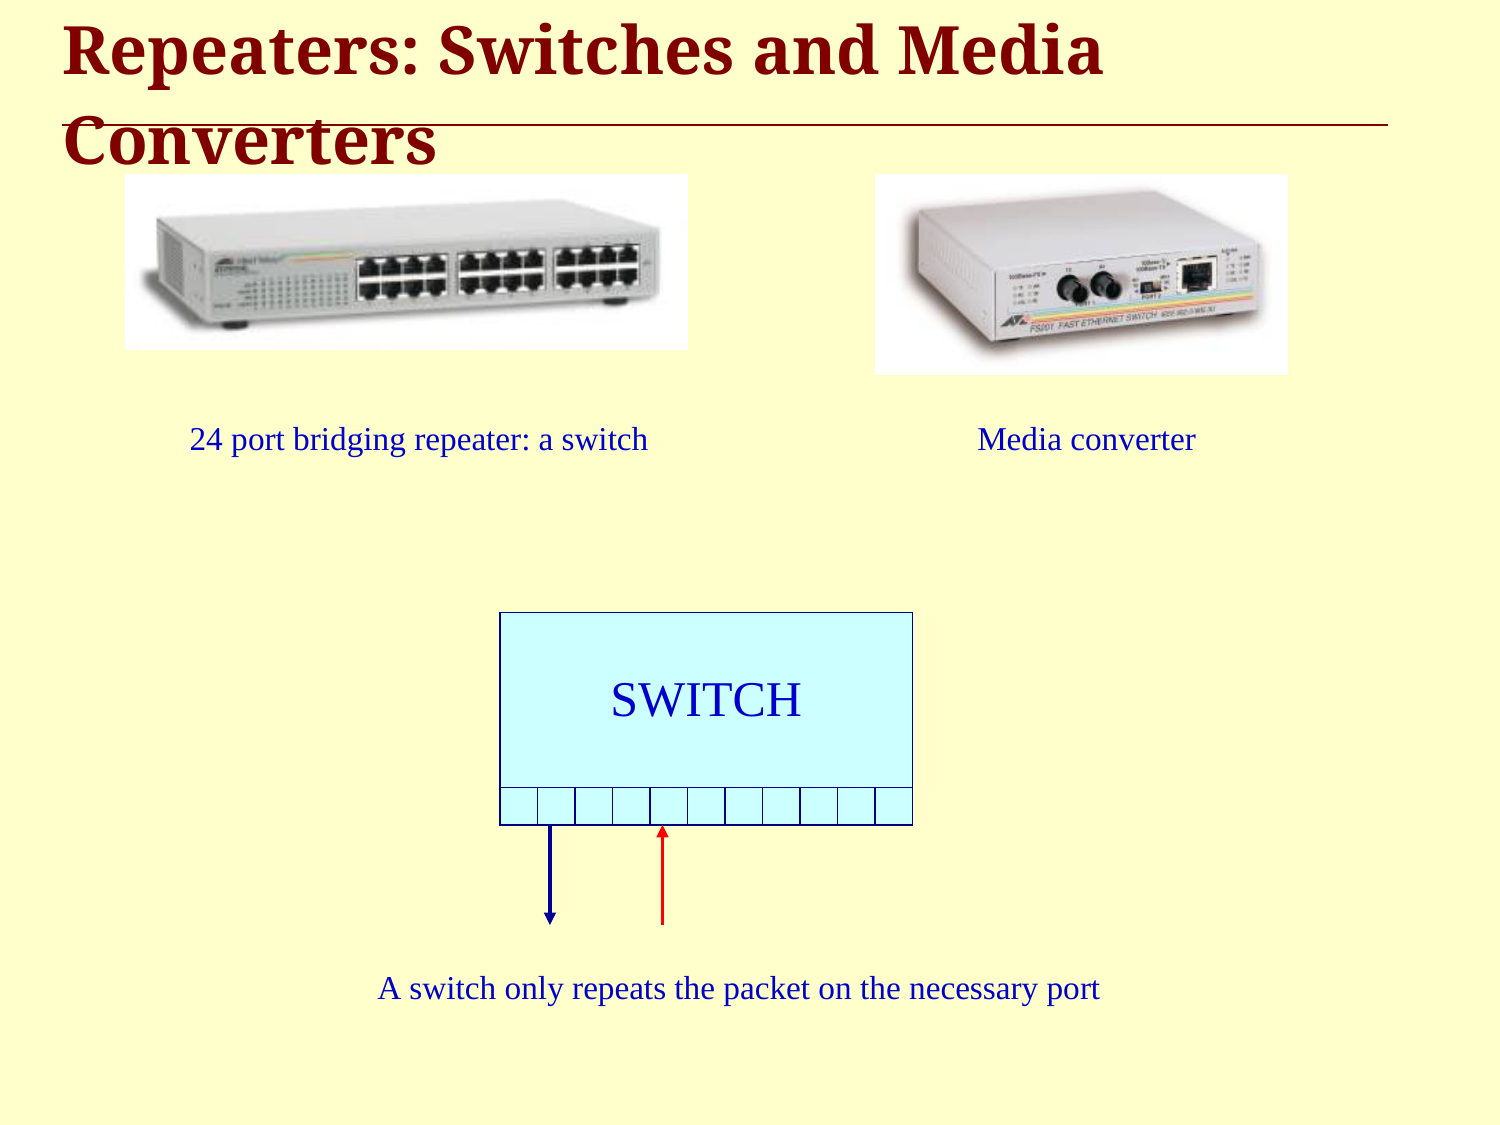

# Repeaters: Switches and Media Converters
24 port bridging repeater: a switch
Media converter
SWITCH
A switch only repeats the packet on the necessary port